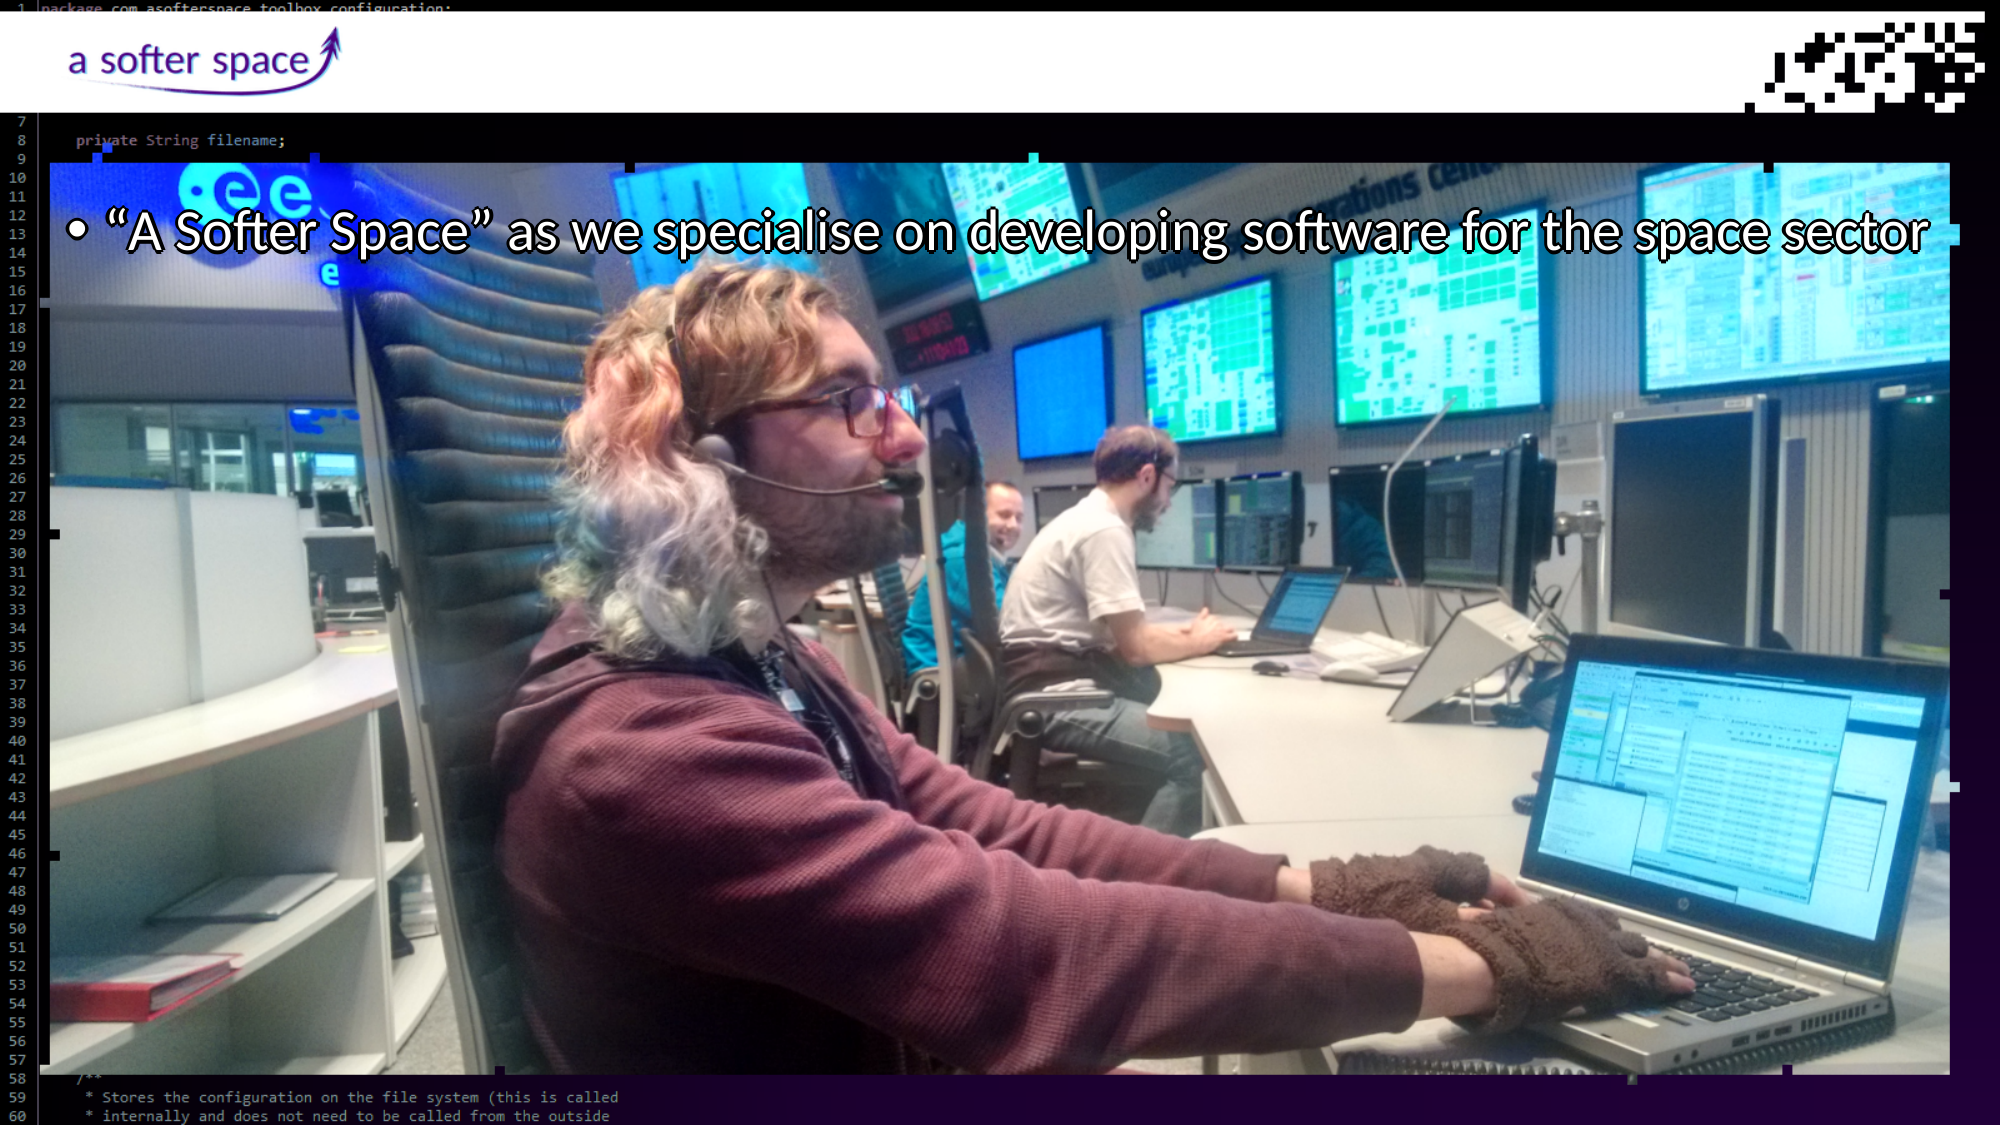

“A Softer Space” as we specialise on developing software for the space sector
“A Softer Space” as we specialise on developing software for the space sector
“A Softer Space” as we specialise on developing software for the space sector
“A Softer Space” as we specialise on developing software for the space sector
“A Softer Space” as we specialise on developing software for the space sector
“A Softer Space” as we specialise on developing software for the space sector
“A Softer Space” as we specialise on developing software for the space sector
“A Softer Space” as we specialise on developing software for the space sector
“A Softer Space” as we specialise on developing software for the space sector
“A Softer Space” as we specialise on developing software for the space sector
“A Softer Space” as we specialise on developing software for the space sector
“A Softer Space” as we specialise on developing software for the space sector
“A Softer Space” as we specialise on developing software for the space sector